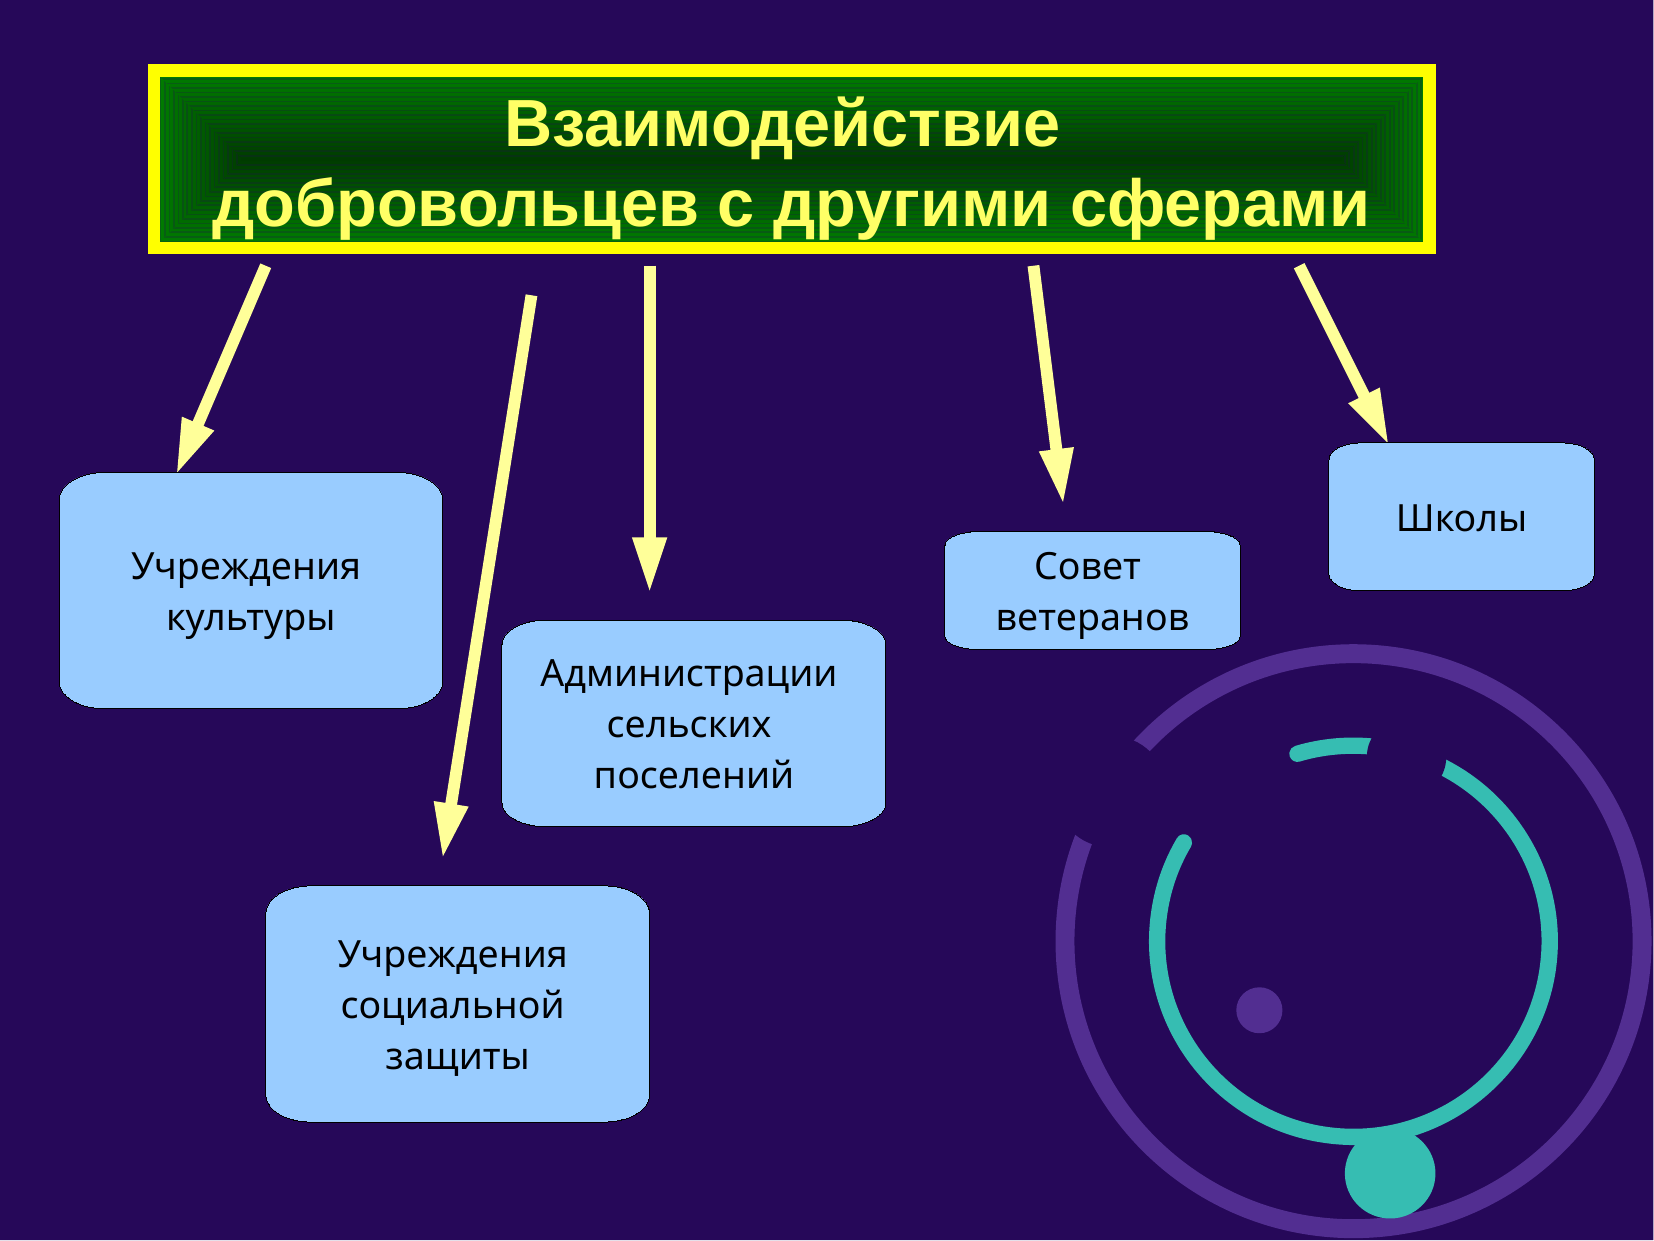

Взаимодействие
добровольцев с другими сферами
Школы
Учреждения
культуры
Совет
ветеранов
Администрации
сельских
поселений
Учреждения
социальной
защиты